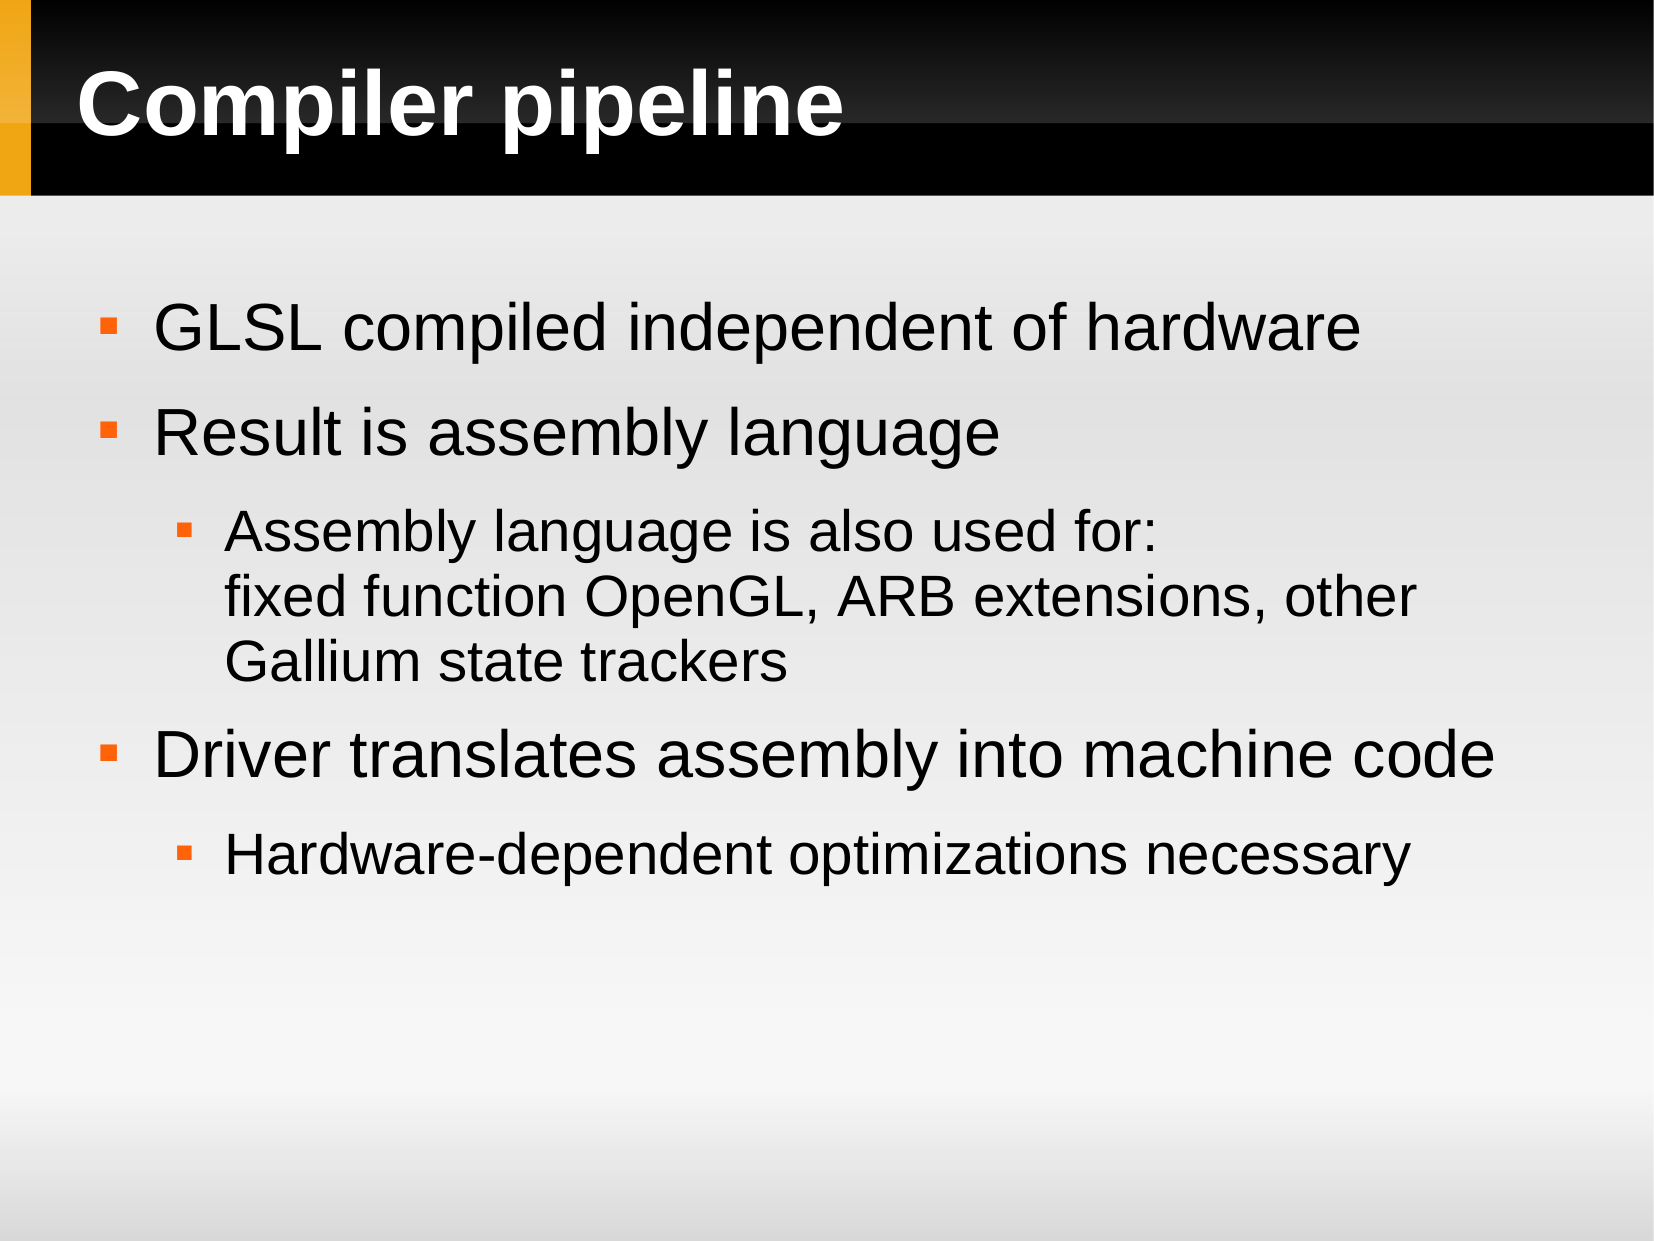

# Compiler pipeline
GLSL compiled independent of hardware
Result is assembly language
Assembly language is also used for:
fixed function OpenGL, ARB extensions, other Gallium state trackers
Driver translates assembly into machine code
Hardware-dependent optimizations necessary